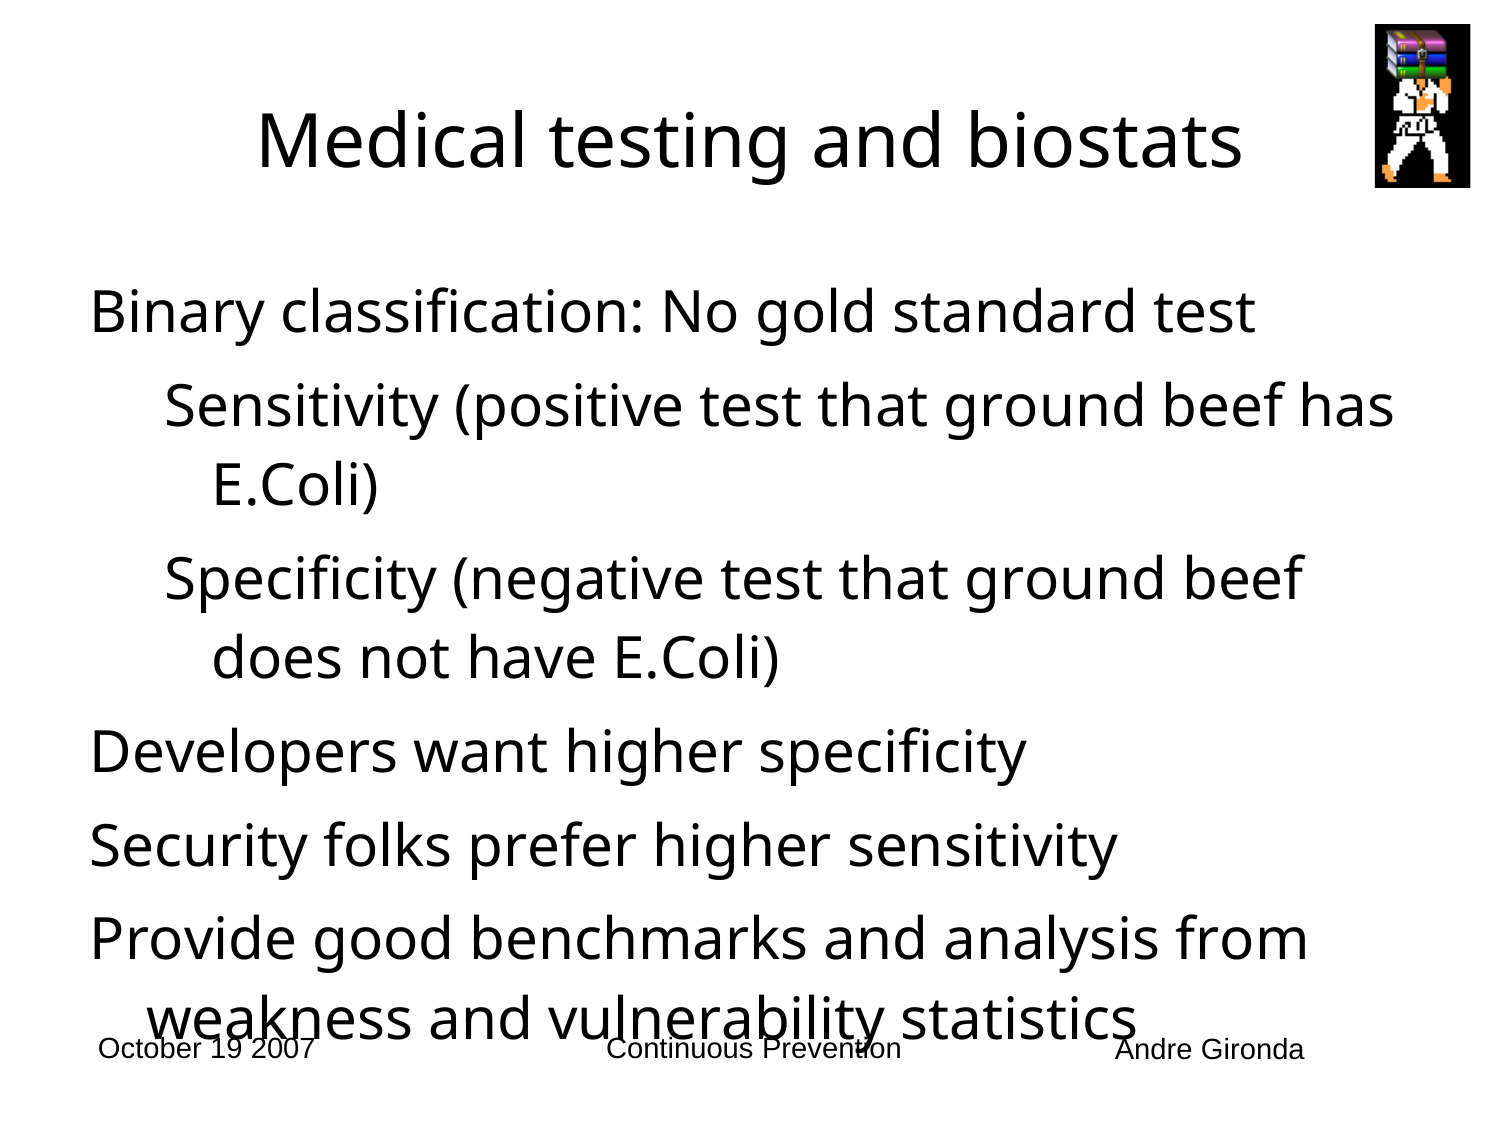

# Medical testing and biostats
Binary classification: No gold standard test
Sensitivity (positive test that ground beef has E.Coli)
Specificity (negative test that ground beef does not have E.Coli)
Developers want higher specificity
Security folks prefer higher sensitivity
Provide good benchmarks and analysis from weakness and vulnerability statistics